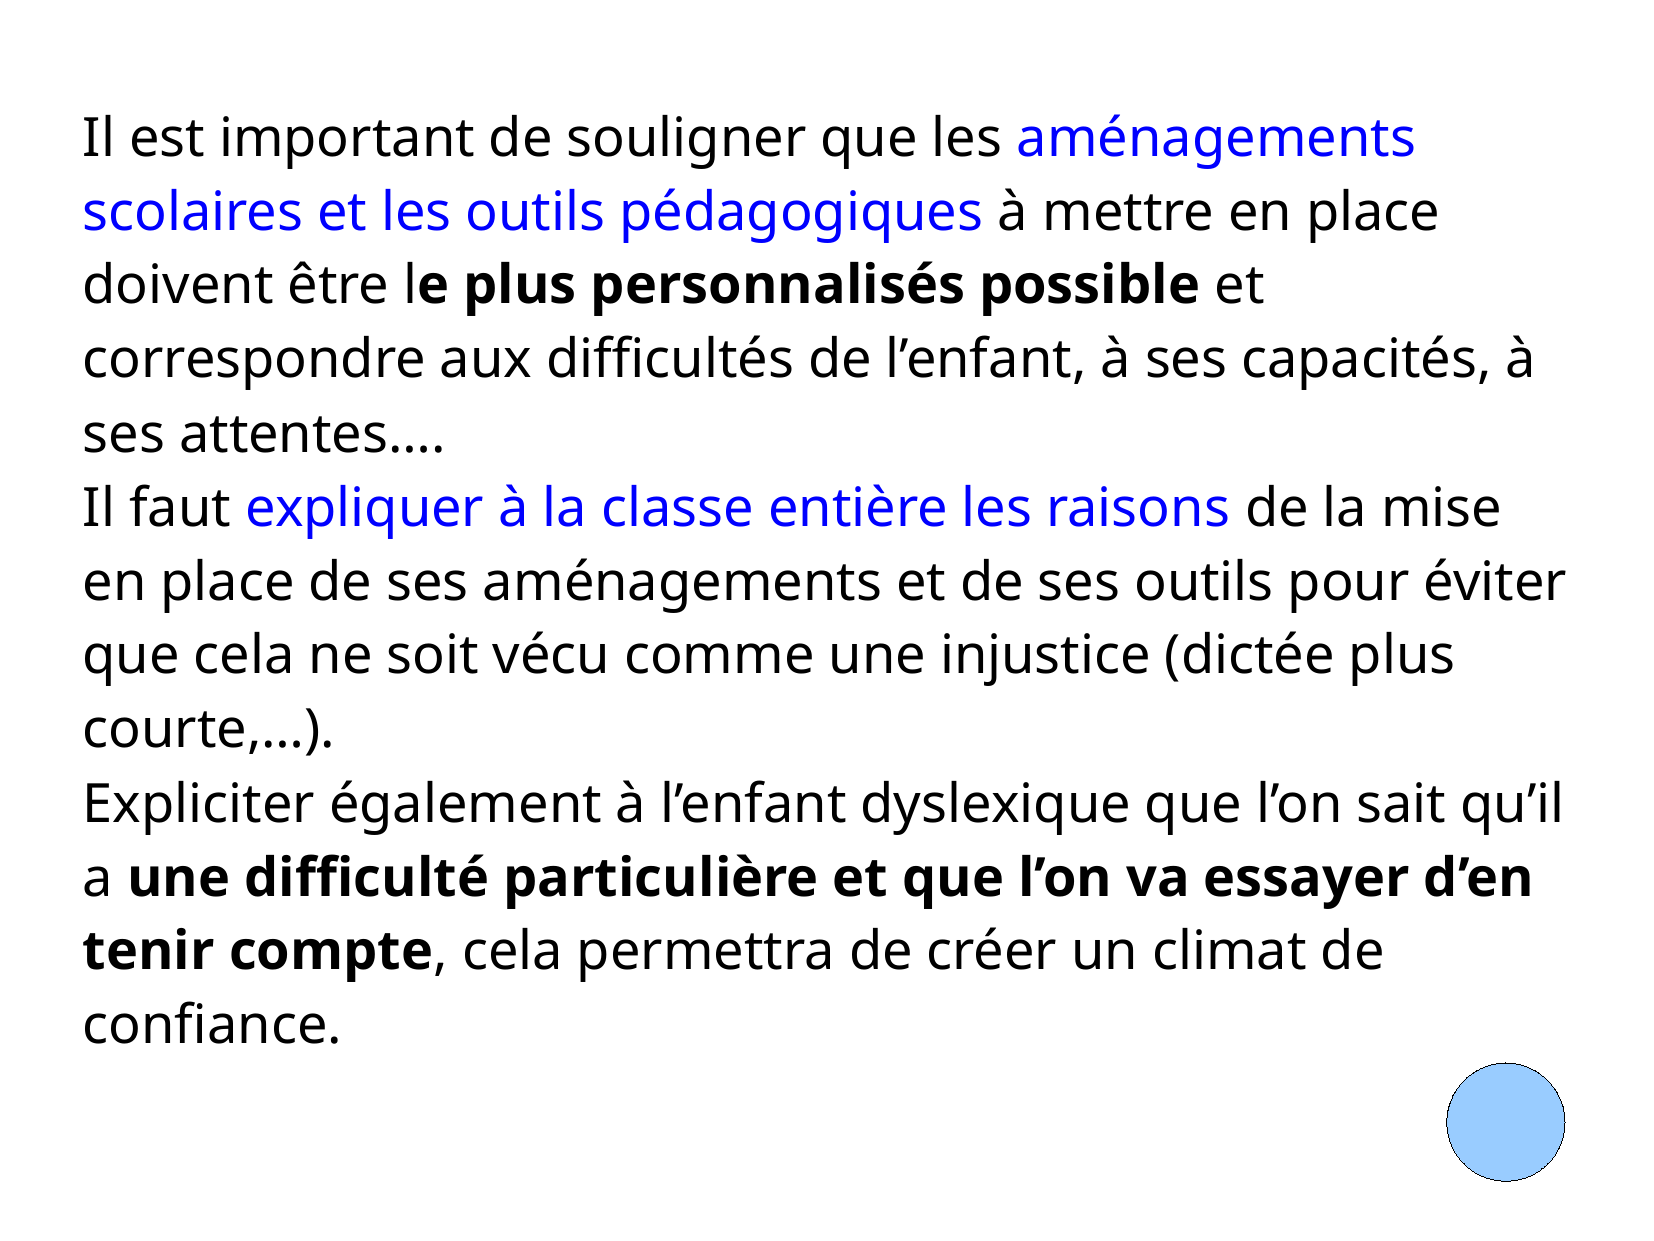

# Il est important de souligner que les aménagements scolaires et les outils pédagogiques à mettre en place doivent être le plus personnalisés possible et correspondre aux difficultés de l’enfant, à ses capacités, à ses attentes….
Il faut expliquer à la classe entière les raisons de la mise en place de ses aménagements et de ses outils pour éviter que cela ne soit vécu comme une injustice (dictée plus courte,…).
Expliciter également à l’enfant dyslexique que l’on sait qu’il a une difficulté particulière et que l’on va essayer d’en tenir compte, cela permettra de créer un climat de confiance.